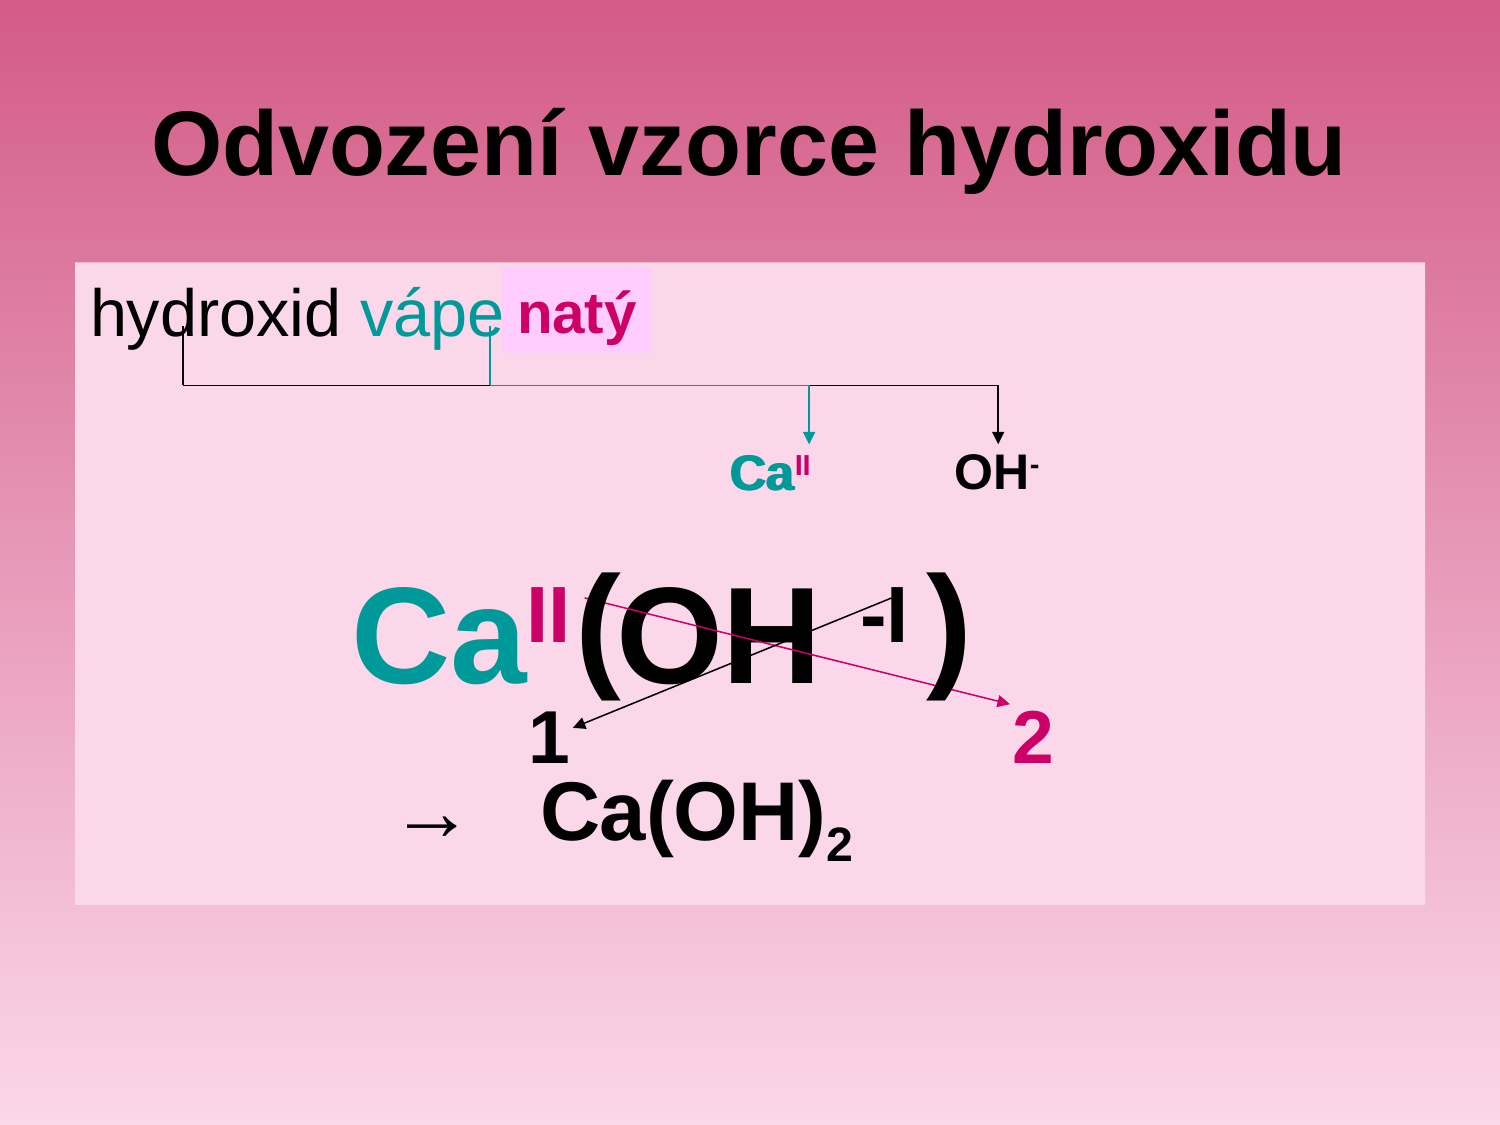

# Odvození vzorce hydroxidu
hydroxid vápenatý:
			→	Ca(OH)2
natý
OH-
Ca
CaII
( )
CaII OH -I
1
2